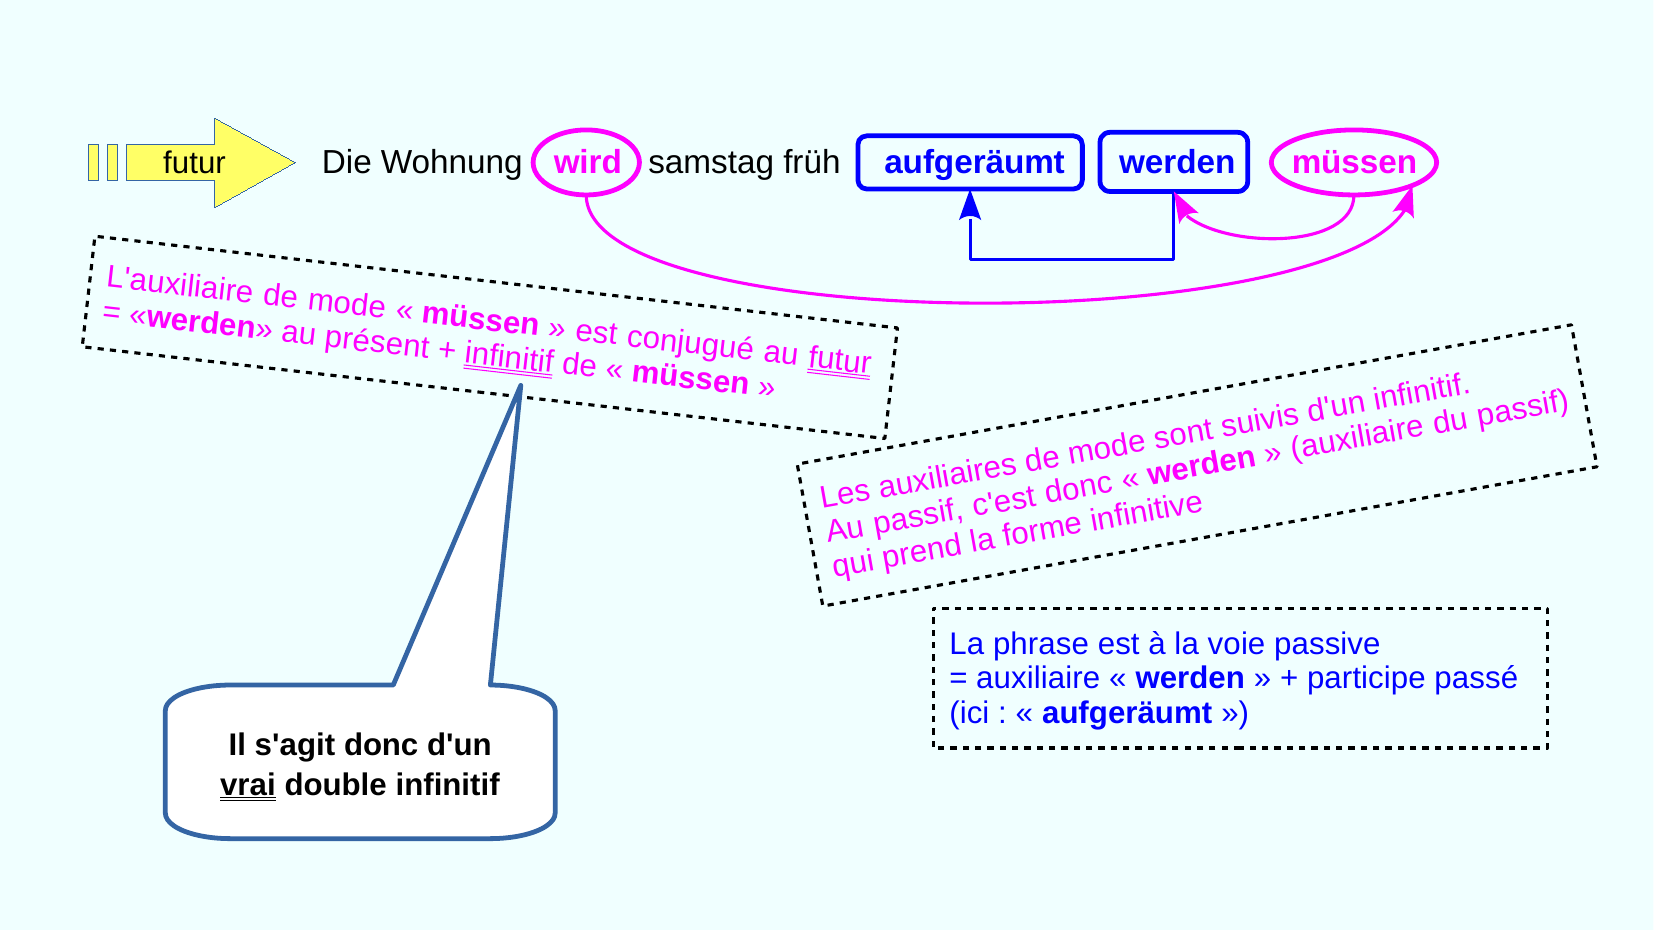

futur
Die Wohnung
wird
samstag früh
aufgeräumt
werden
müssen
L'auxiliaire de mode « müssen » est conjugué au futur = «werden» au présent + infinitif de « müssen »
Les auxiliaires de mode sont suivis d'un infinitif.
Au passif, c'est donc « werden » (auxiliaire du passif) qui prend la forme infinitive
La phrase est à la voie passive = auxiliaire « werden » + participe passé (ici : « aufgeräumt »)
Il s'agit donc d'un
vrai double infinitif